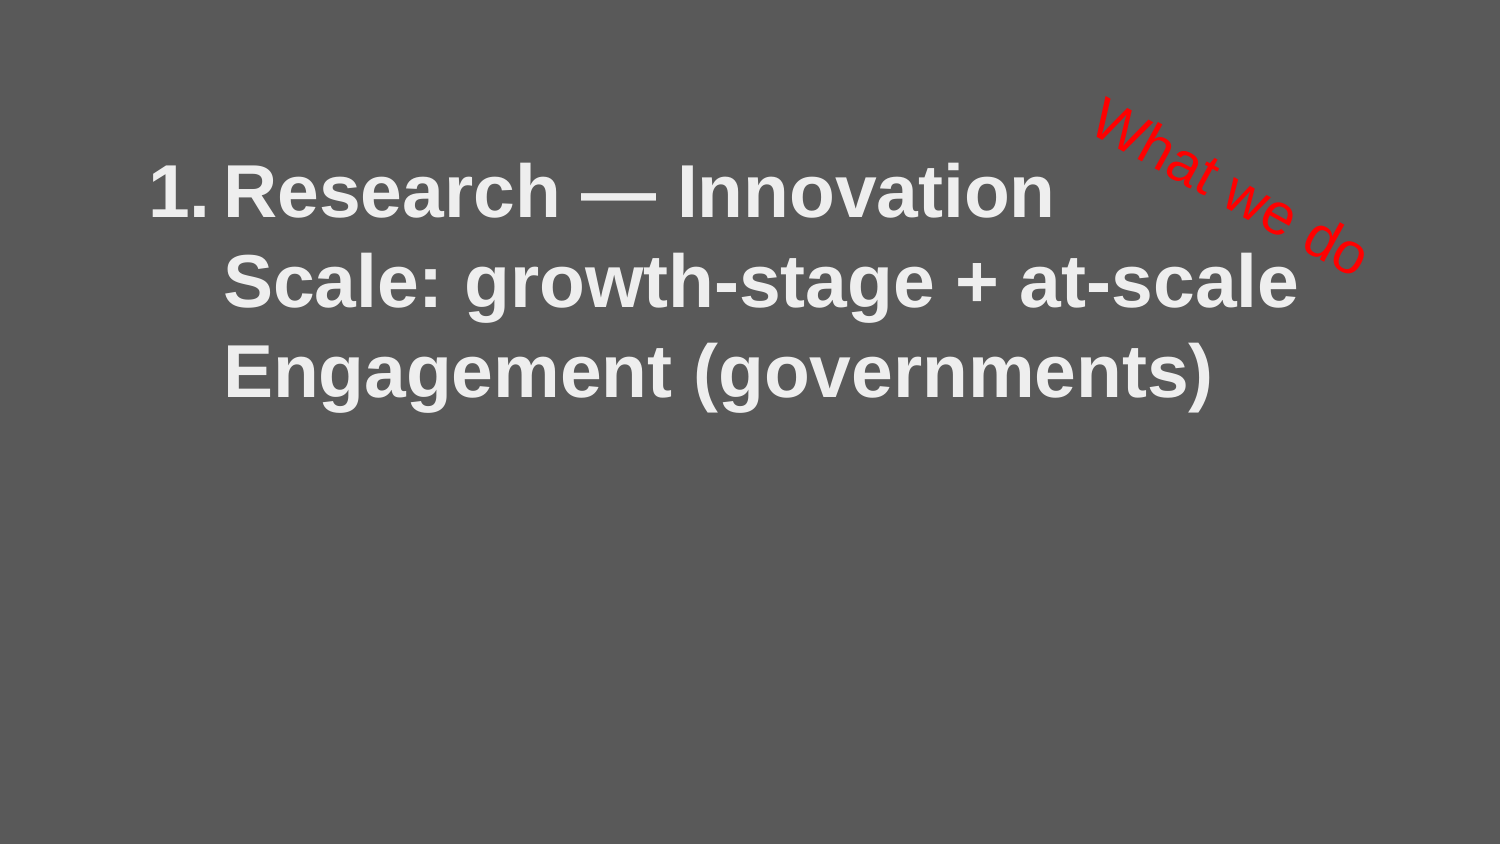

# Research — Innovation Scale: growth-stage + at-scale Engagement (governments)
What we do